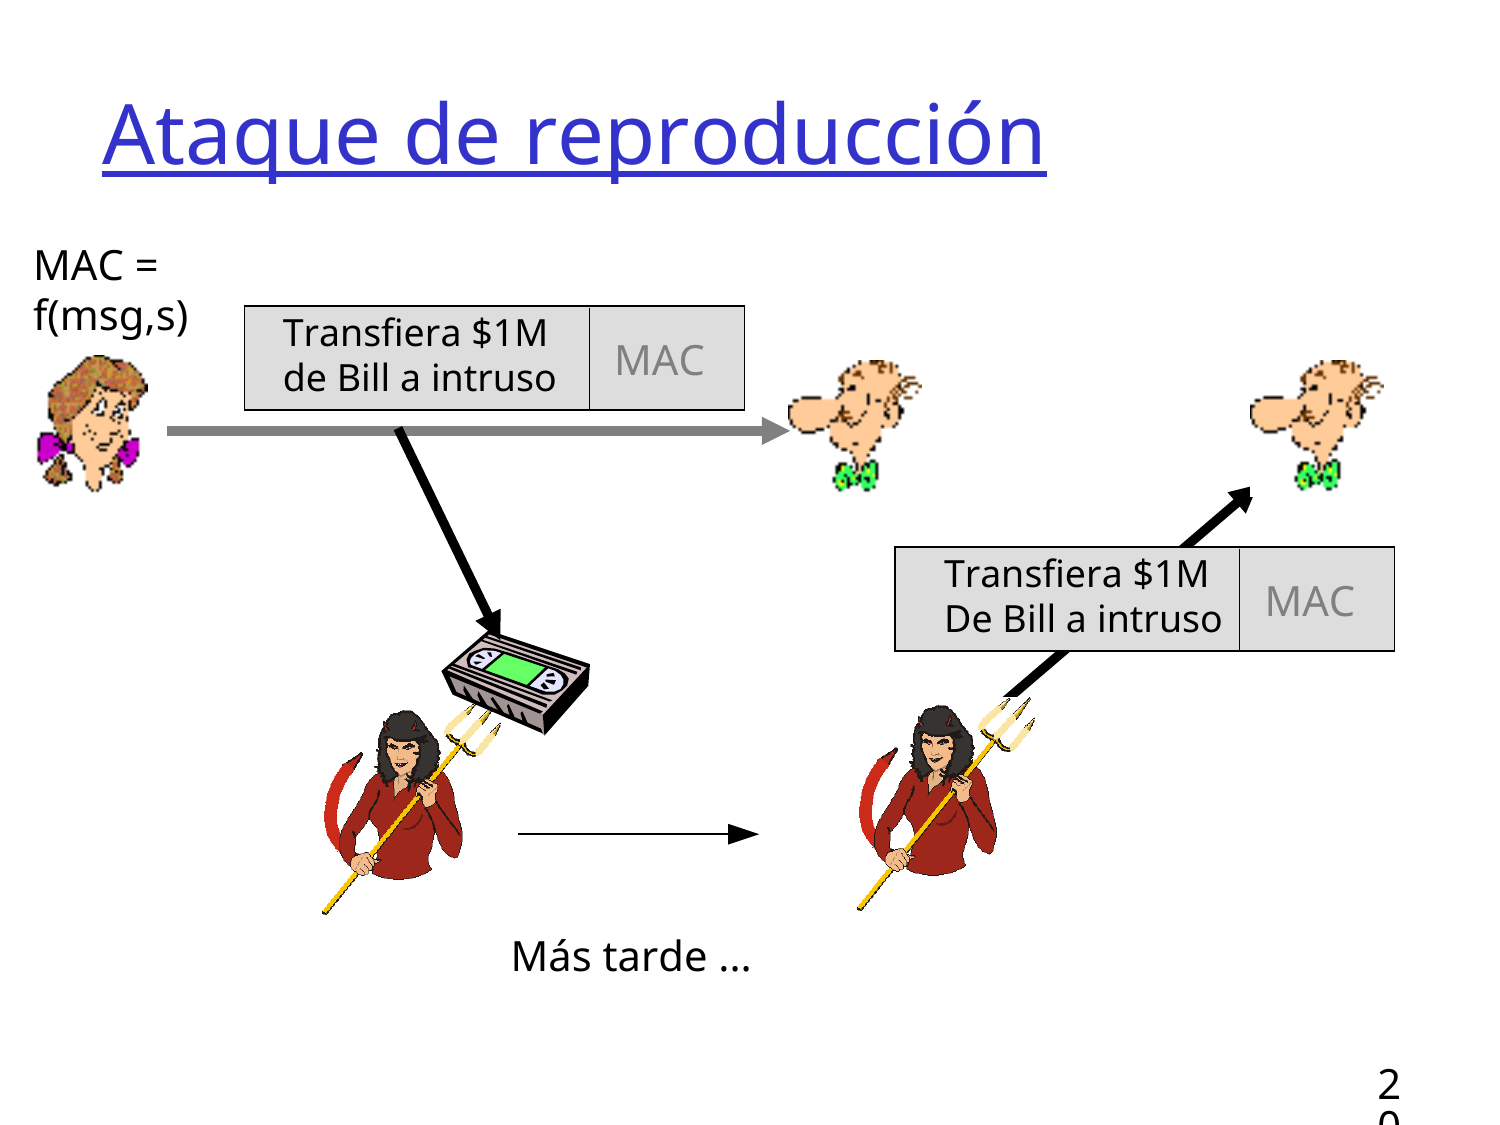

# Ataque de reproducción
MAC =
f(msg,s)
Transfiera $1M
de Bill a intruso
MAC
Transfiera $1M
De Bill a intruso
MAC
Más tarde ...
20